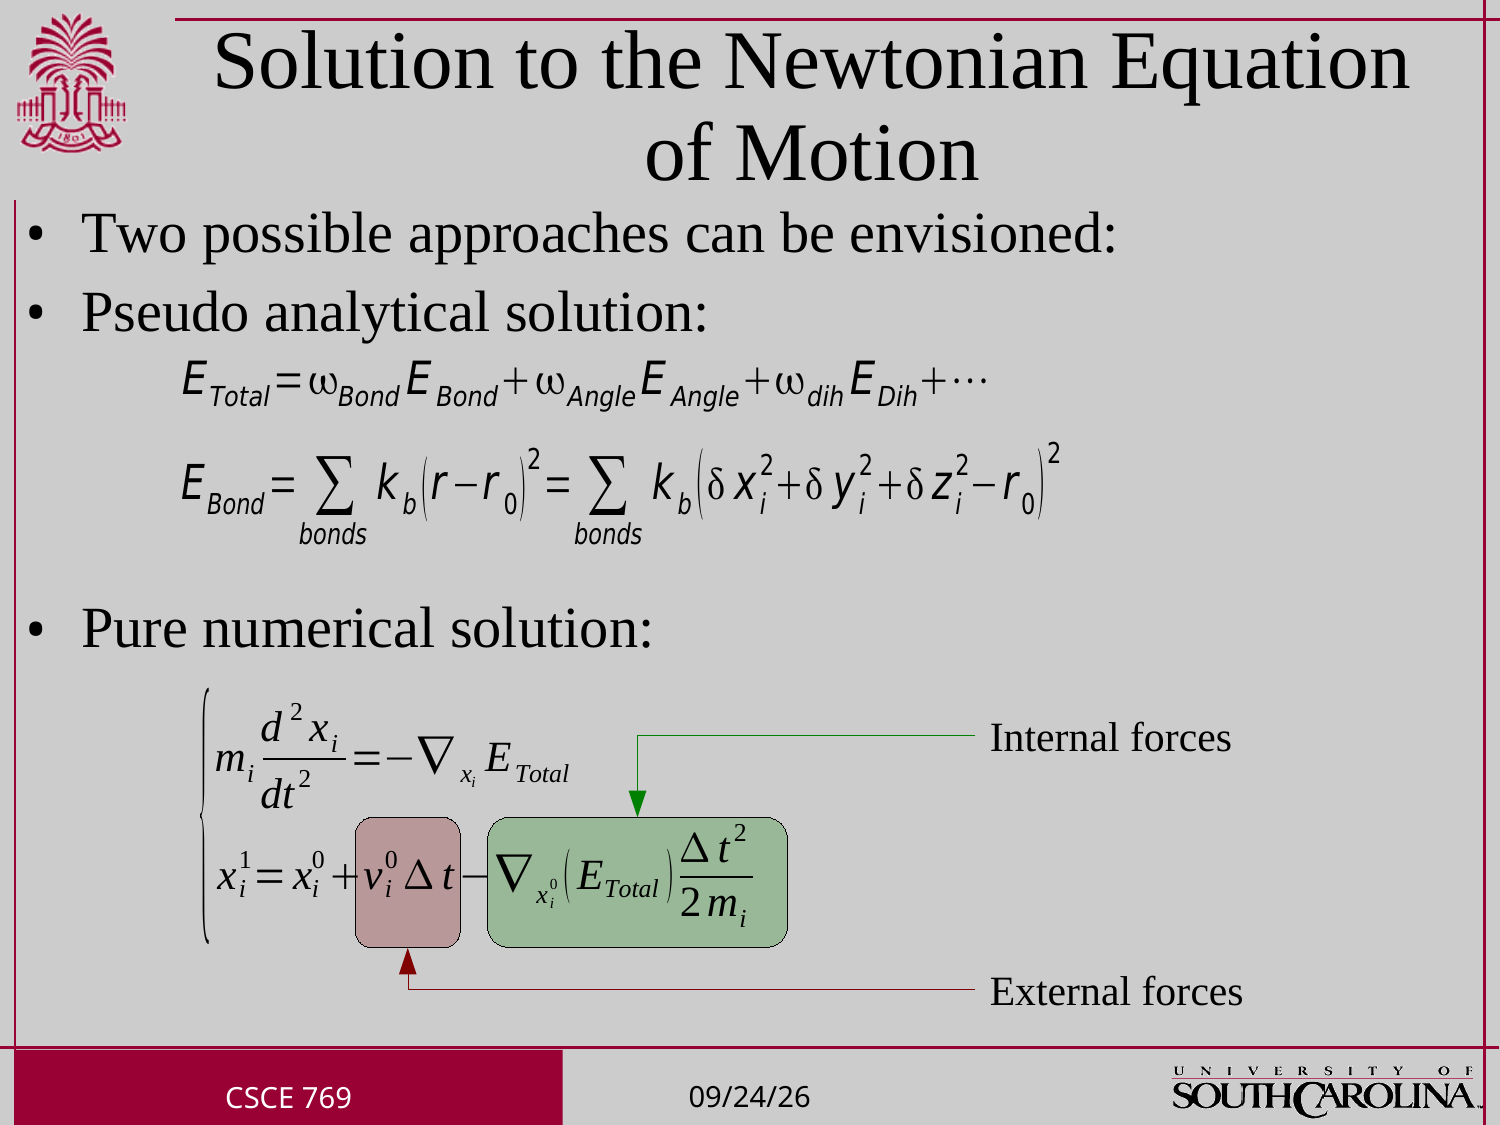

# Solution to the Newtonian Equation of Motion
Two possible approaches can be envisioned:
Pseudo analytical solution:
Pure numerical solution:
Internal forces
External forces